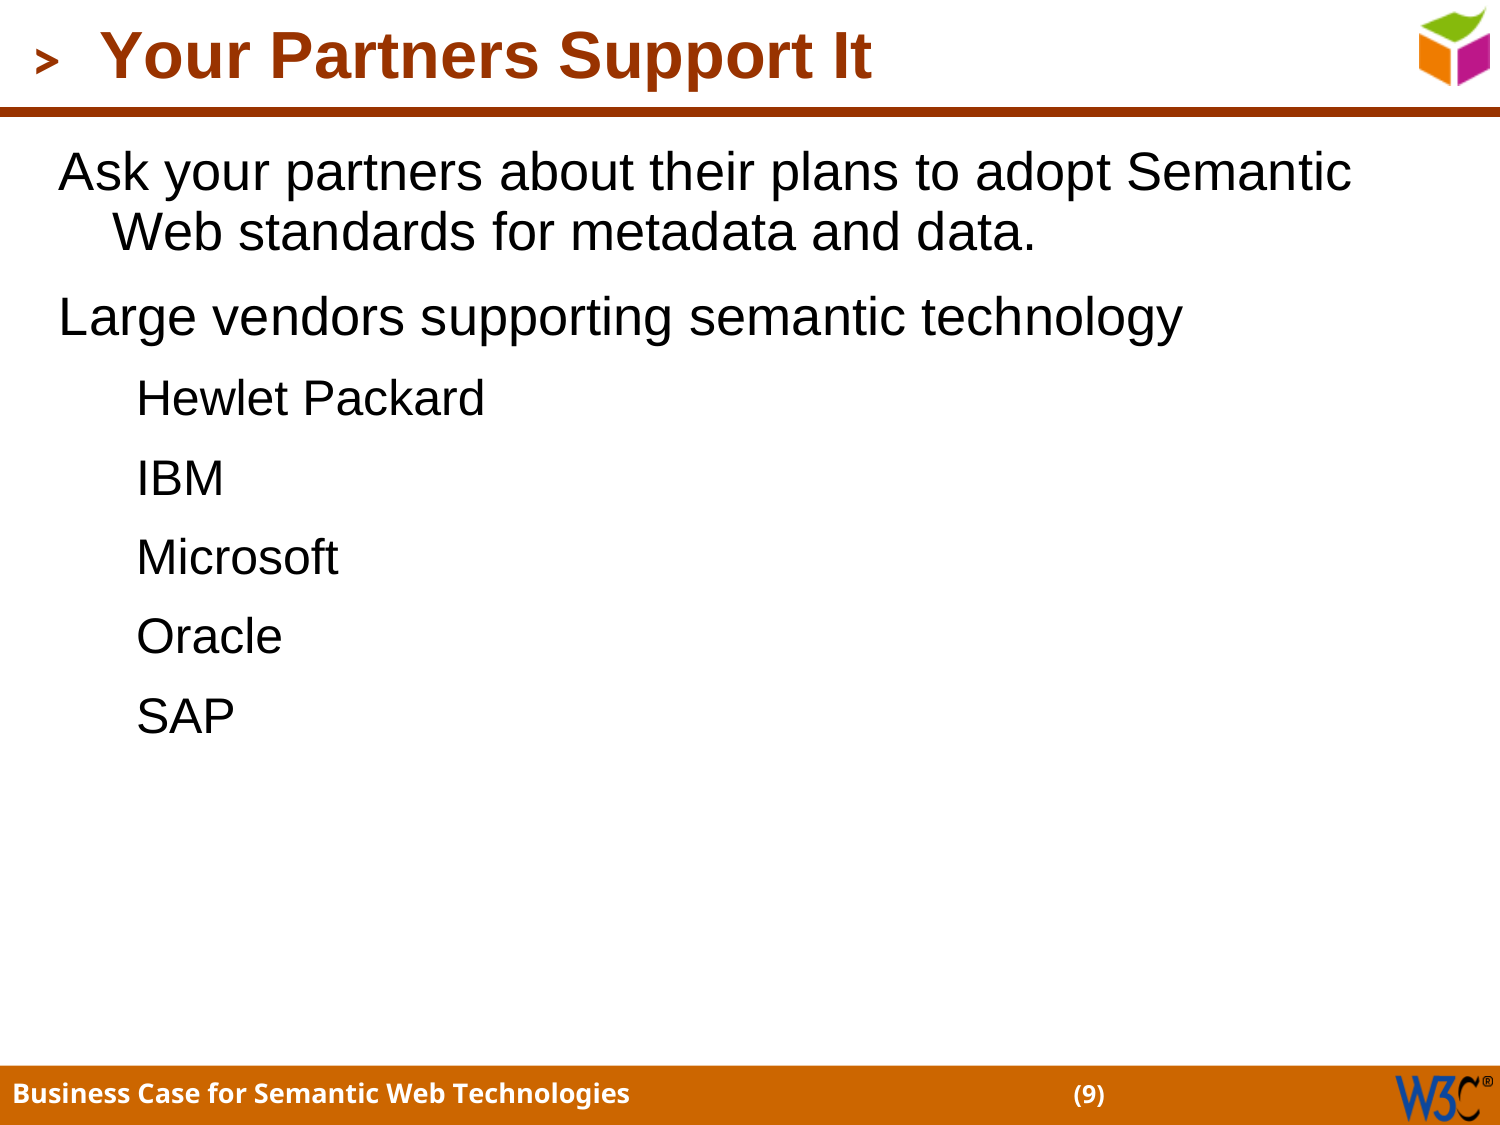

# Your Partners Support It
Ask your partners about their plans to adopt Semantic Web standards for metadata and data.
Large vendors supporting semantic technology
Hewlet Packard
IBM
Microsoft
Oracle
SAP